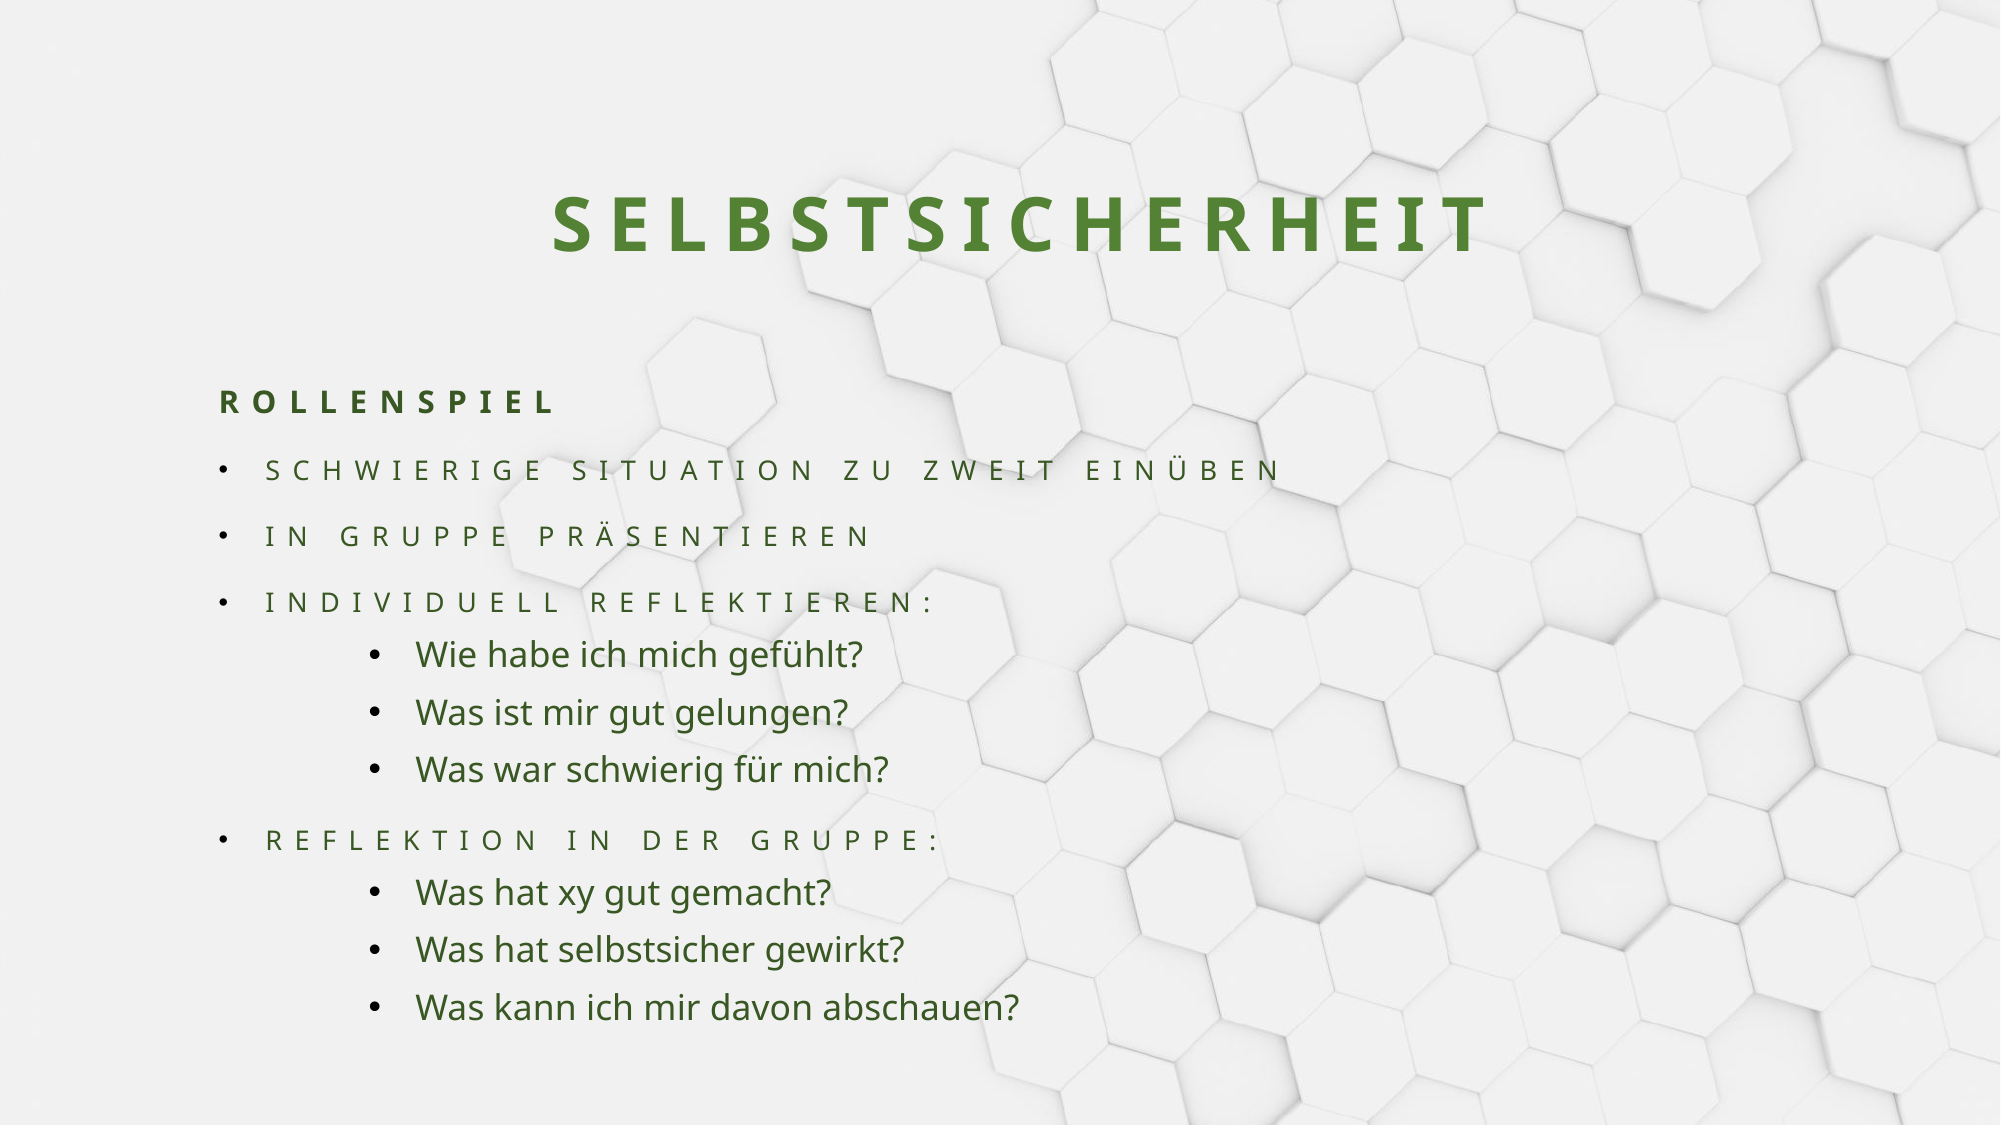

# Selbstsicherheit
Rollenspiel
Schwierige Situation zu zweit einüben
in Gruppe präsentieren
Individuell reflektieren:
Wie habe ich mich gefühlt?
Was ist mir gut gelungen?
Was war schwierig für mich?
Reflektion in der Gruppe:
Was hat xy gut gemacht?
Was hat selbstsicher gewirkt?
Was kann ich mir davon abschauen?